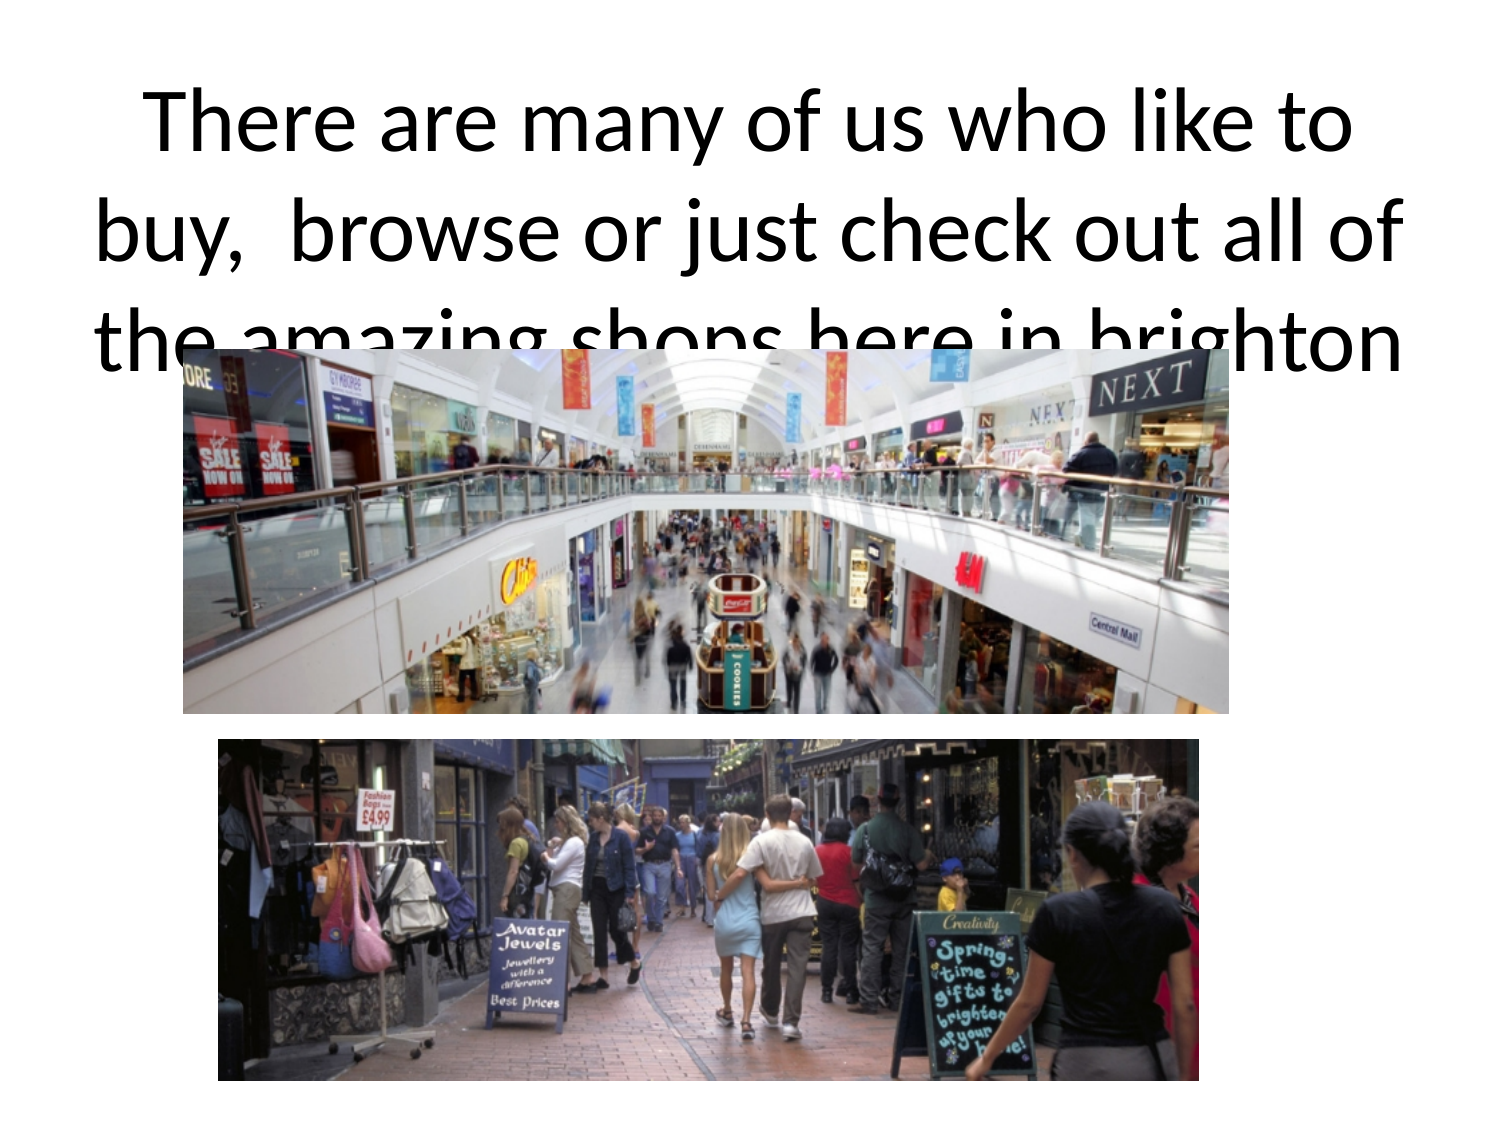

# There are many of us who like to buy, browse or just check out all of the amazing shops here in brighton